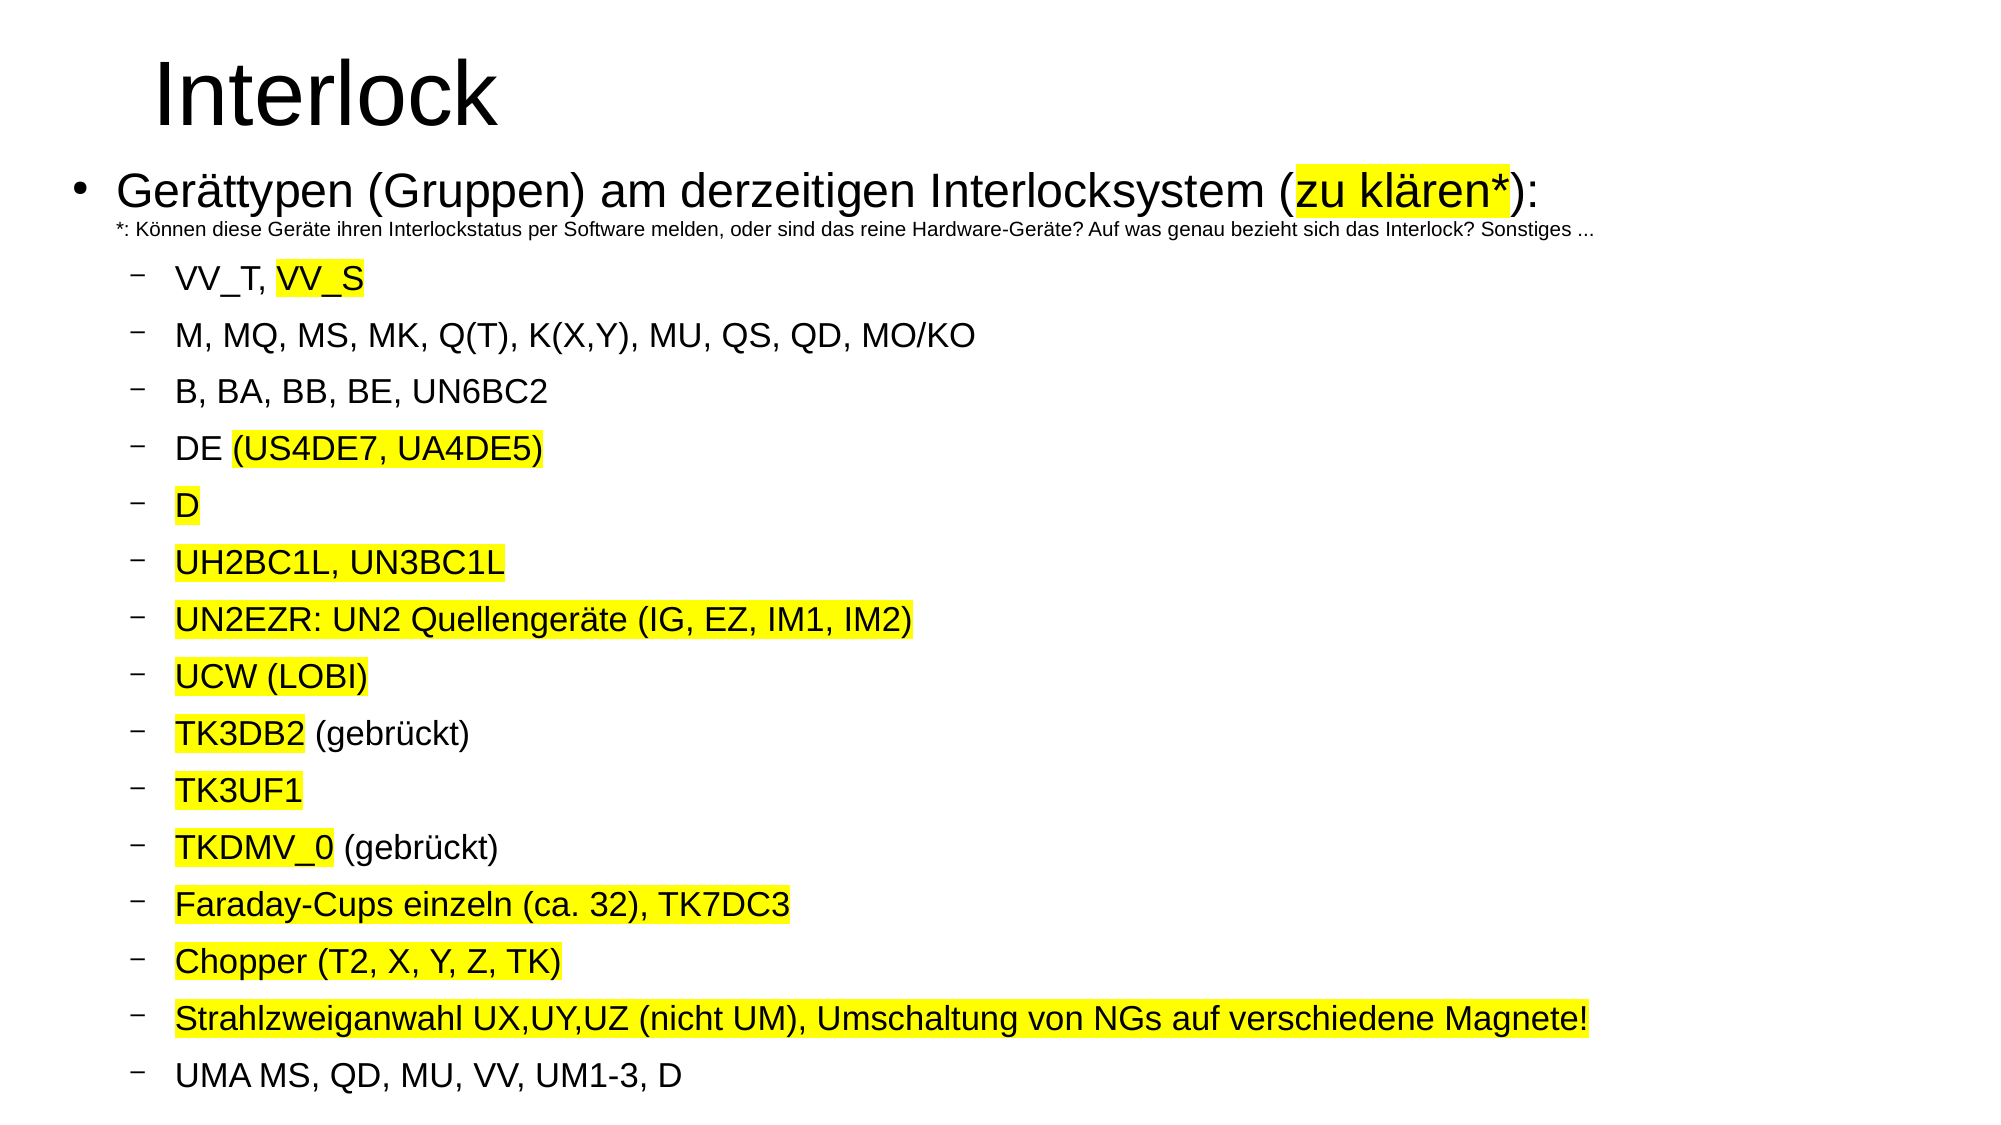

# Interlock
Gerättypen (Gruppen) am derzeitigen Interlocksystem (zu klären*):
*: Können diese Geräte ihren Interlockstatus per Software melden, oder sind das reine Hardware-Geräte? Auf was genau bezieht sich das Interlock? Sonstiges ...
VV_T, VV_S
M, MQ, MS, MK, Q(T), K(X,Y), MU, QS, QD, MO/KO
B, BA, BB, BE, UN6BC2
DE (US4DE7, UA4DE5)
D
UH2BC1L, UN3BC1L
UN2EZR: UN2 Quellengeräte (IG, EZ, IM1, IM2)
UCW (LOBI)
TK3DB2 (gebrückt)
TK3UF1
TKDMV_0 (gebrückt)
Faraday-Cups einzeln (ca. 32), TK7DC3
Chopper (T2, X, Y, Z, TK)
Strahlzweiganwahl UX,UY,UZ (nicht UM), Umschaltung von NGs auf verschiedene Magnete!
UMA MS, QD, MU, VV, UM1-3, D